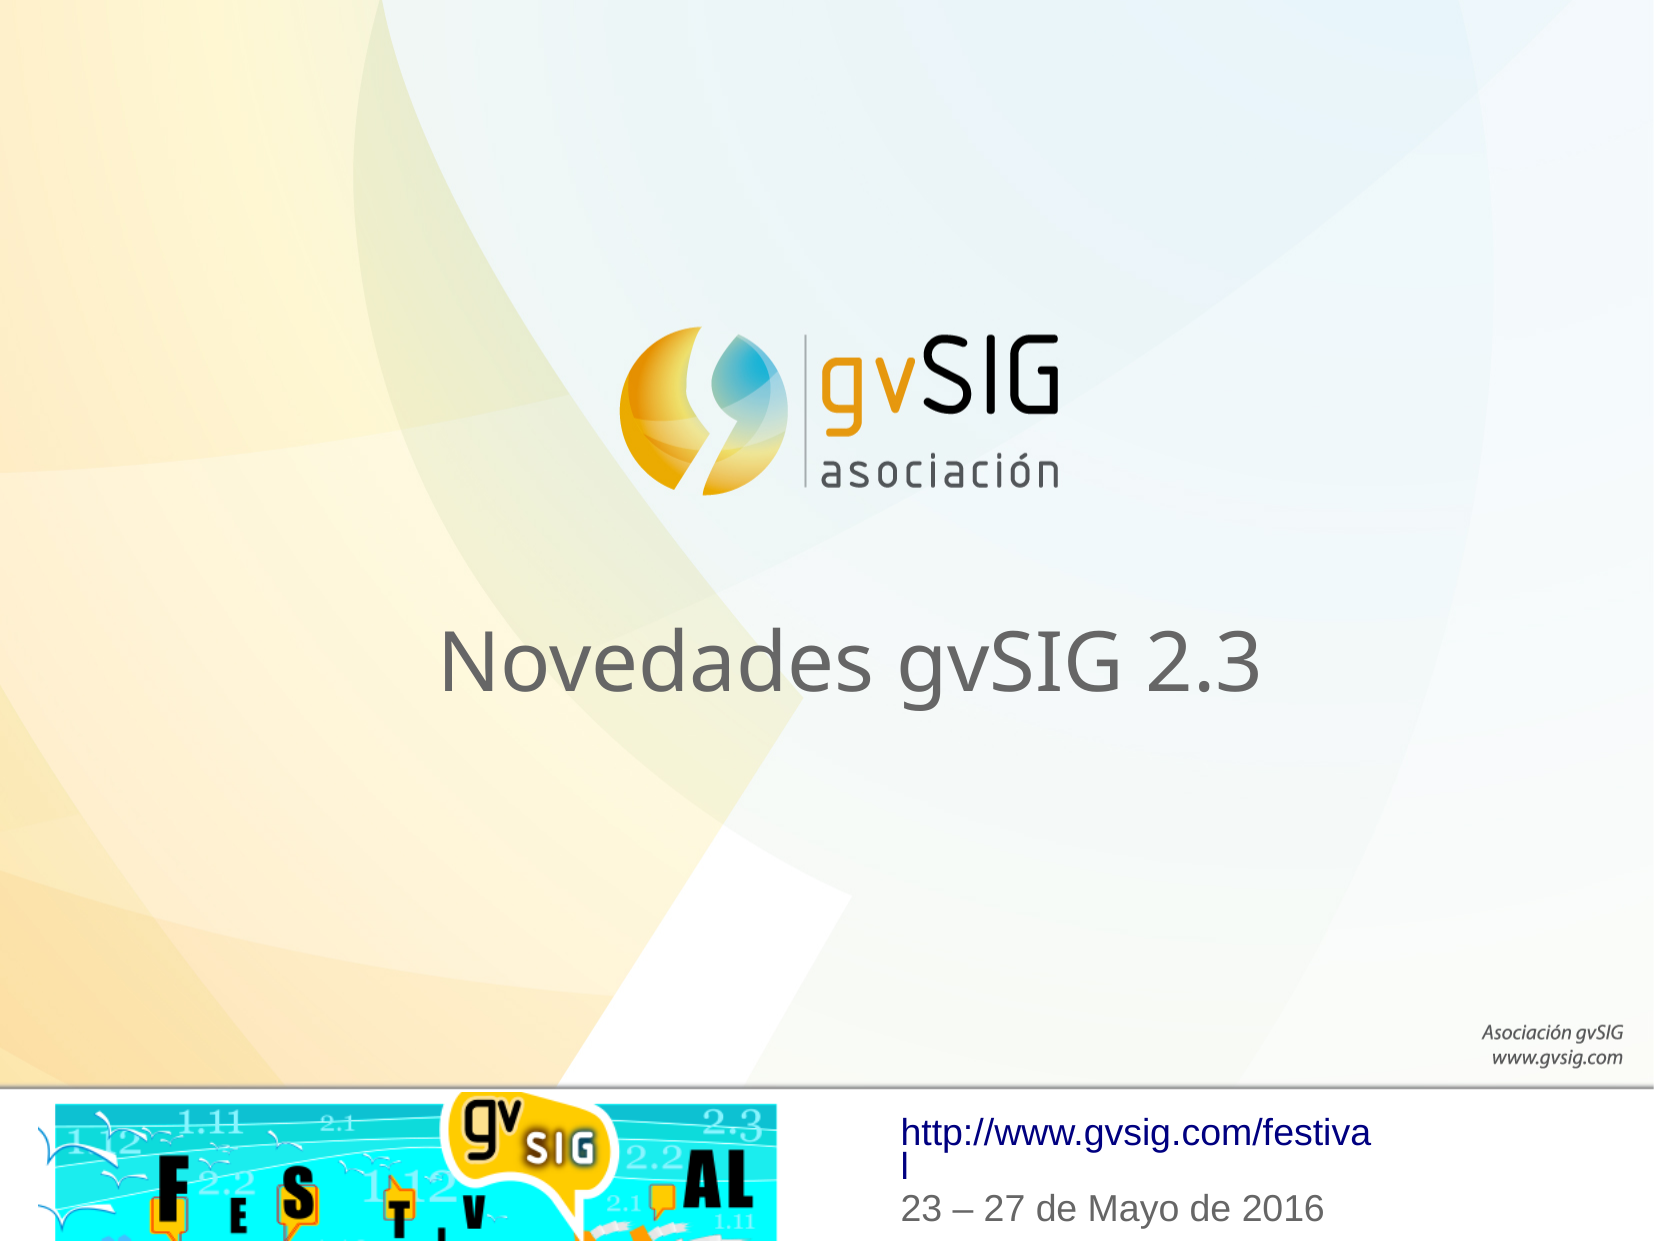

# Novedades gvSIG 2.3
http://www.gvsig.com/festival
23 – 27 de Mayo de 2016